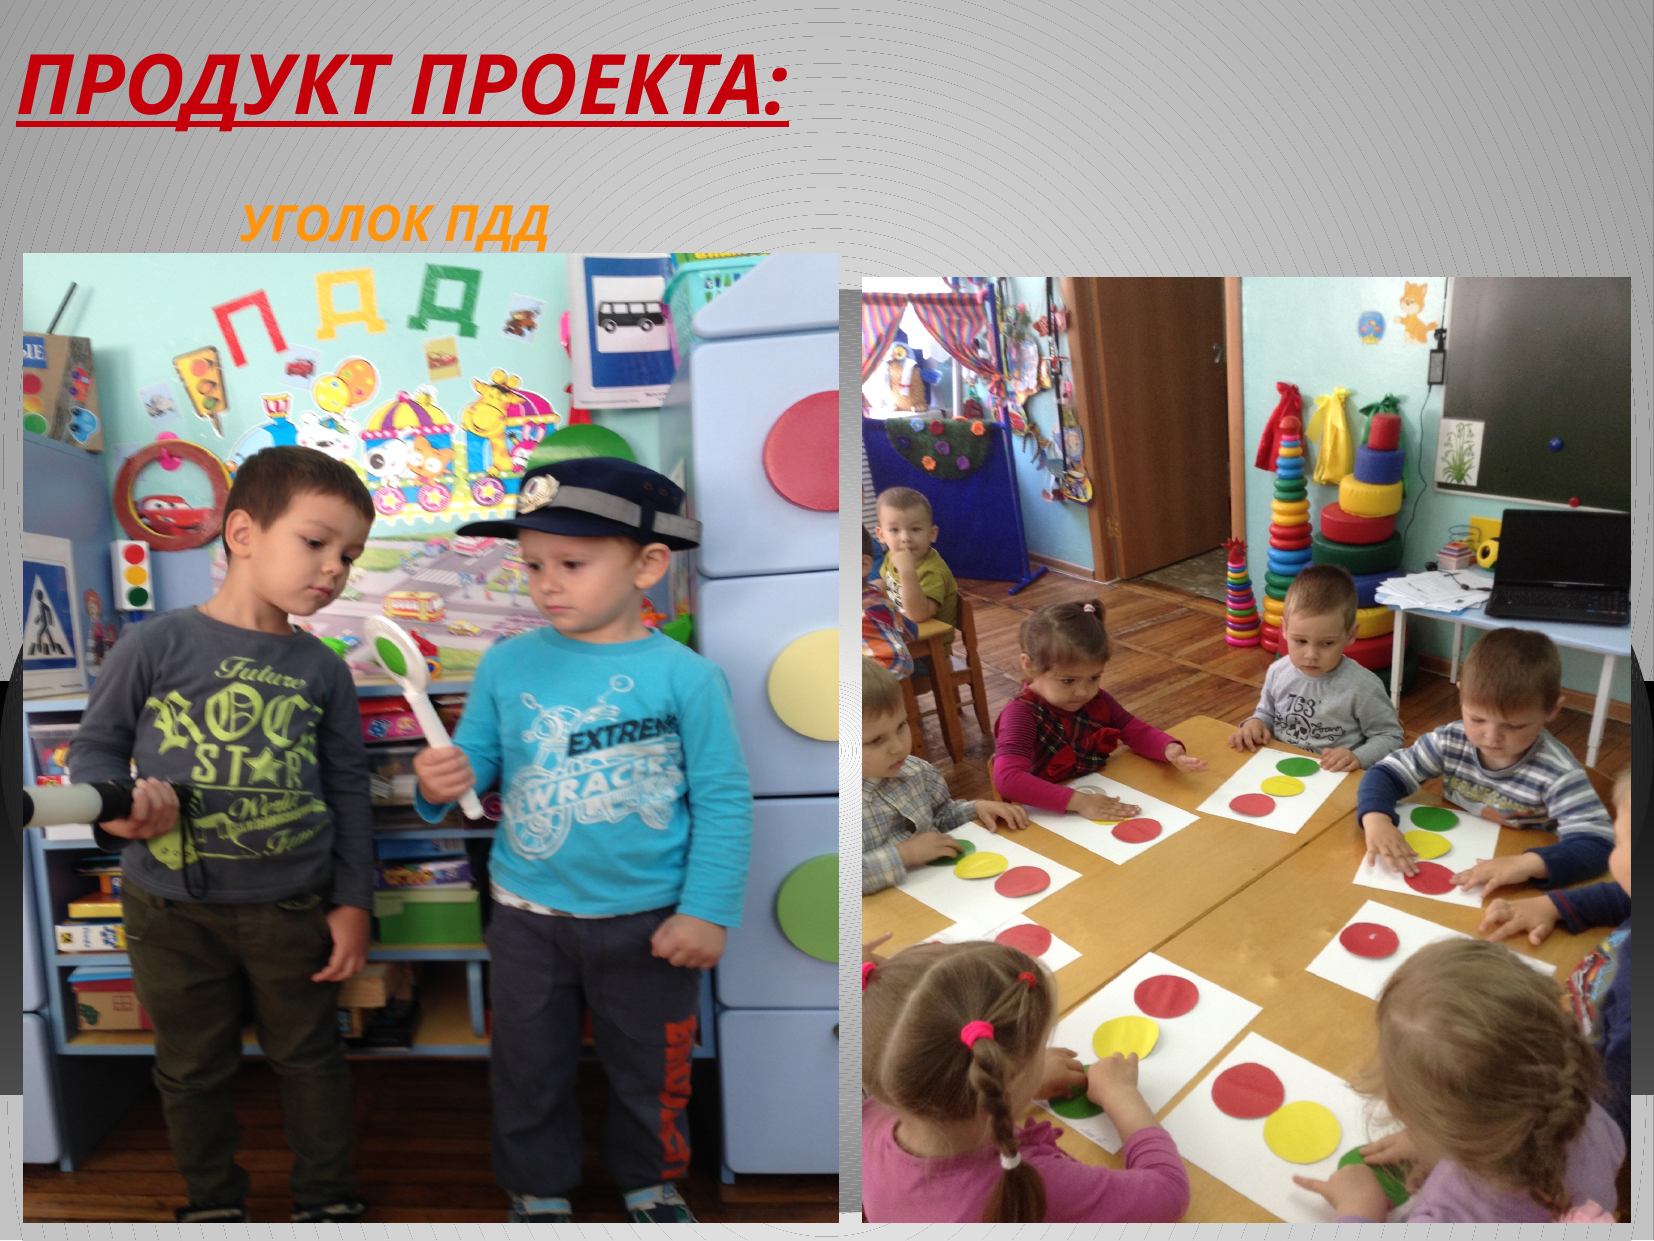

# ПРОДУКТ ПРОЕКТА: УГОЛОК ПДД
 АППЛИКАЦИЯ «СВЕТОФОР»